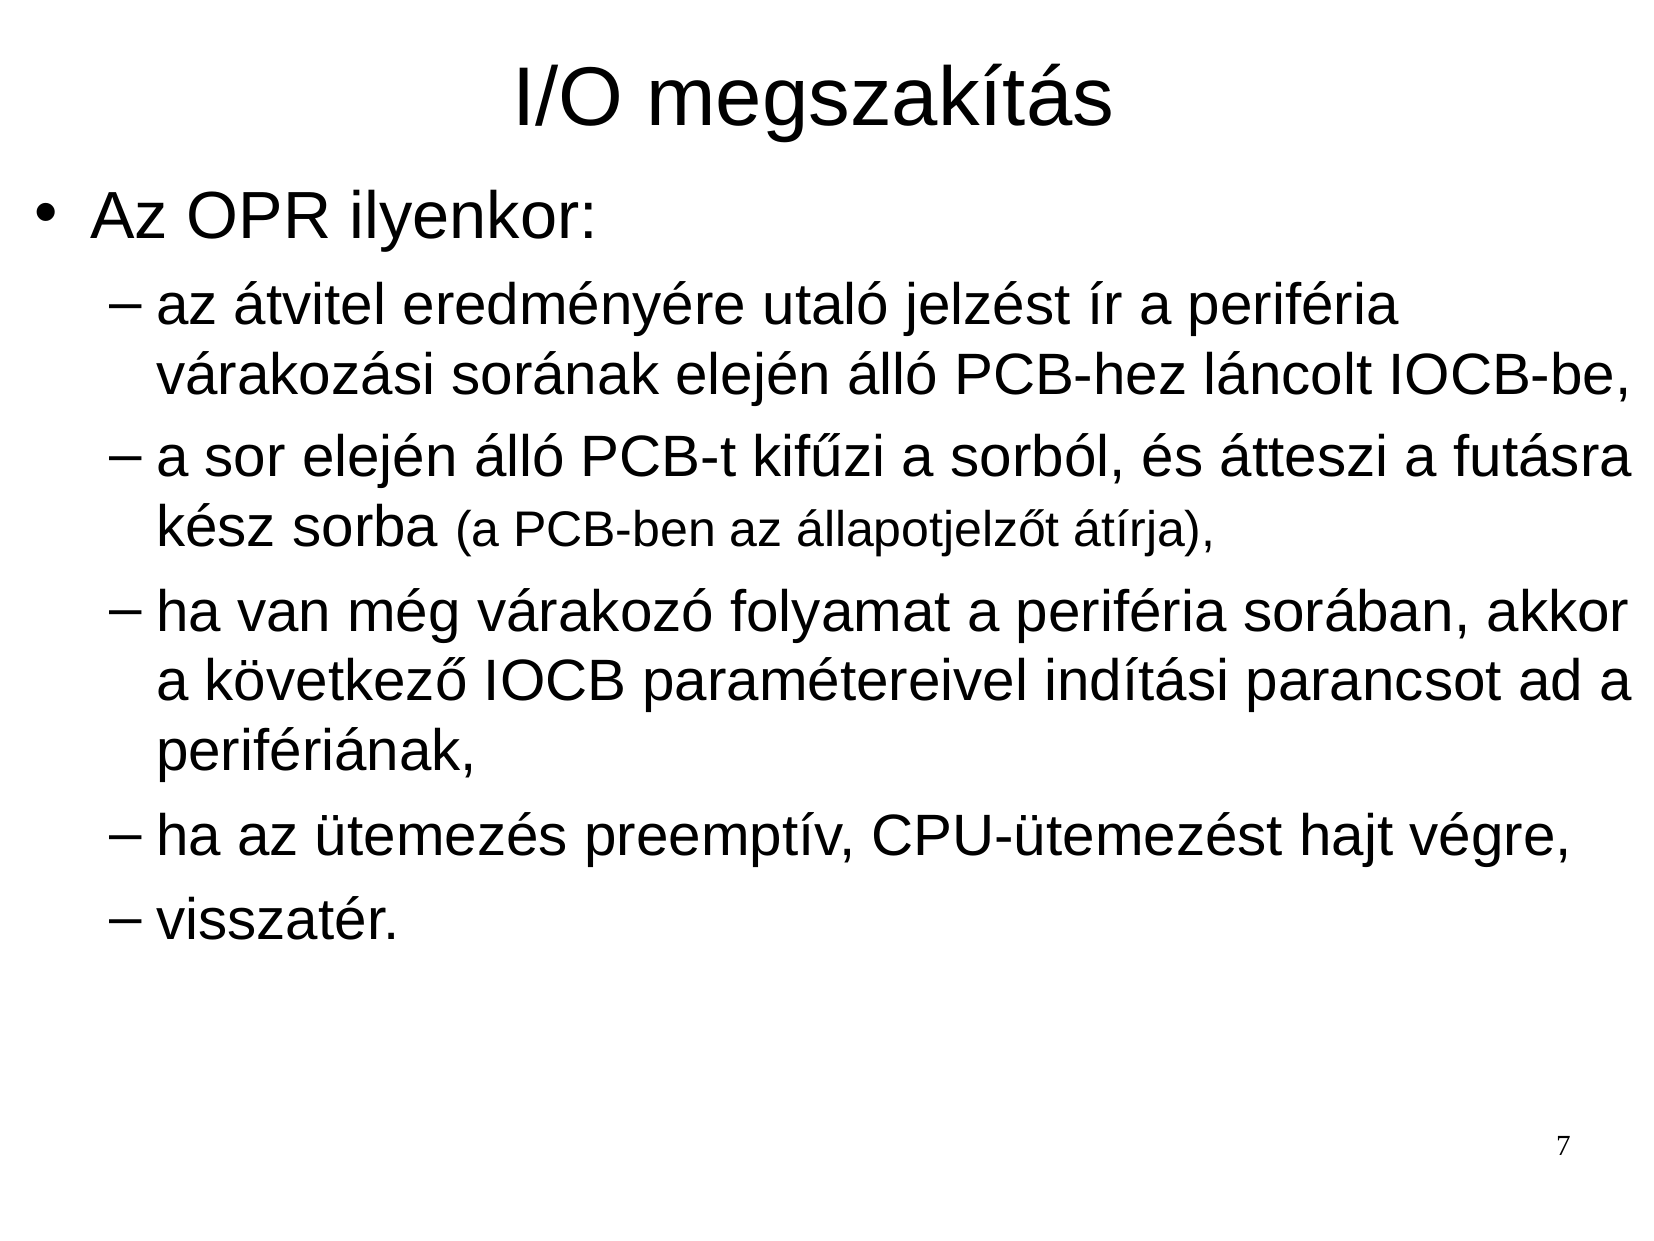

# I/O megszakítás
Az OPR ilyenkor:
az átvitel eredményére utaló jelzést ír a periféria várakozási sorának elején álló PCB-hez láncolt IOCB-be,
a sor elején álló PCB-t kifűzi a sorból, és átteszi a futásra kész sorba (a PCB-ben az állapotjelzőt átírja),
ha van még várakozó folyamat a periféria sorában, akkor a következő IOCB paramétereivel indítási parancsot ad a perifériának,
ha az ütemezés preemptív, CPU-ütemezést hajt végre,
visszatér.
7